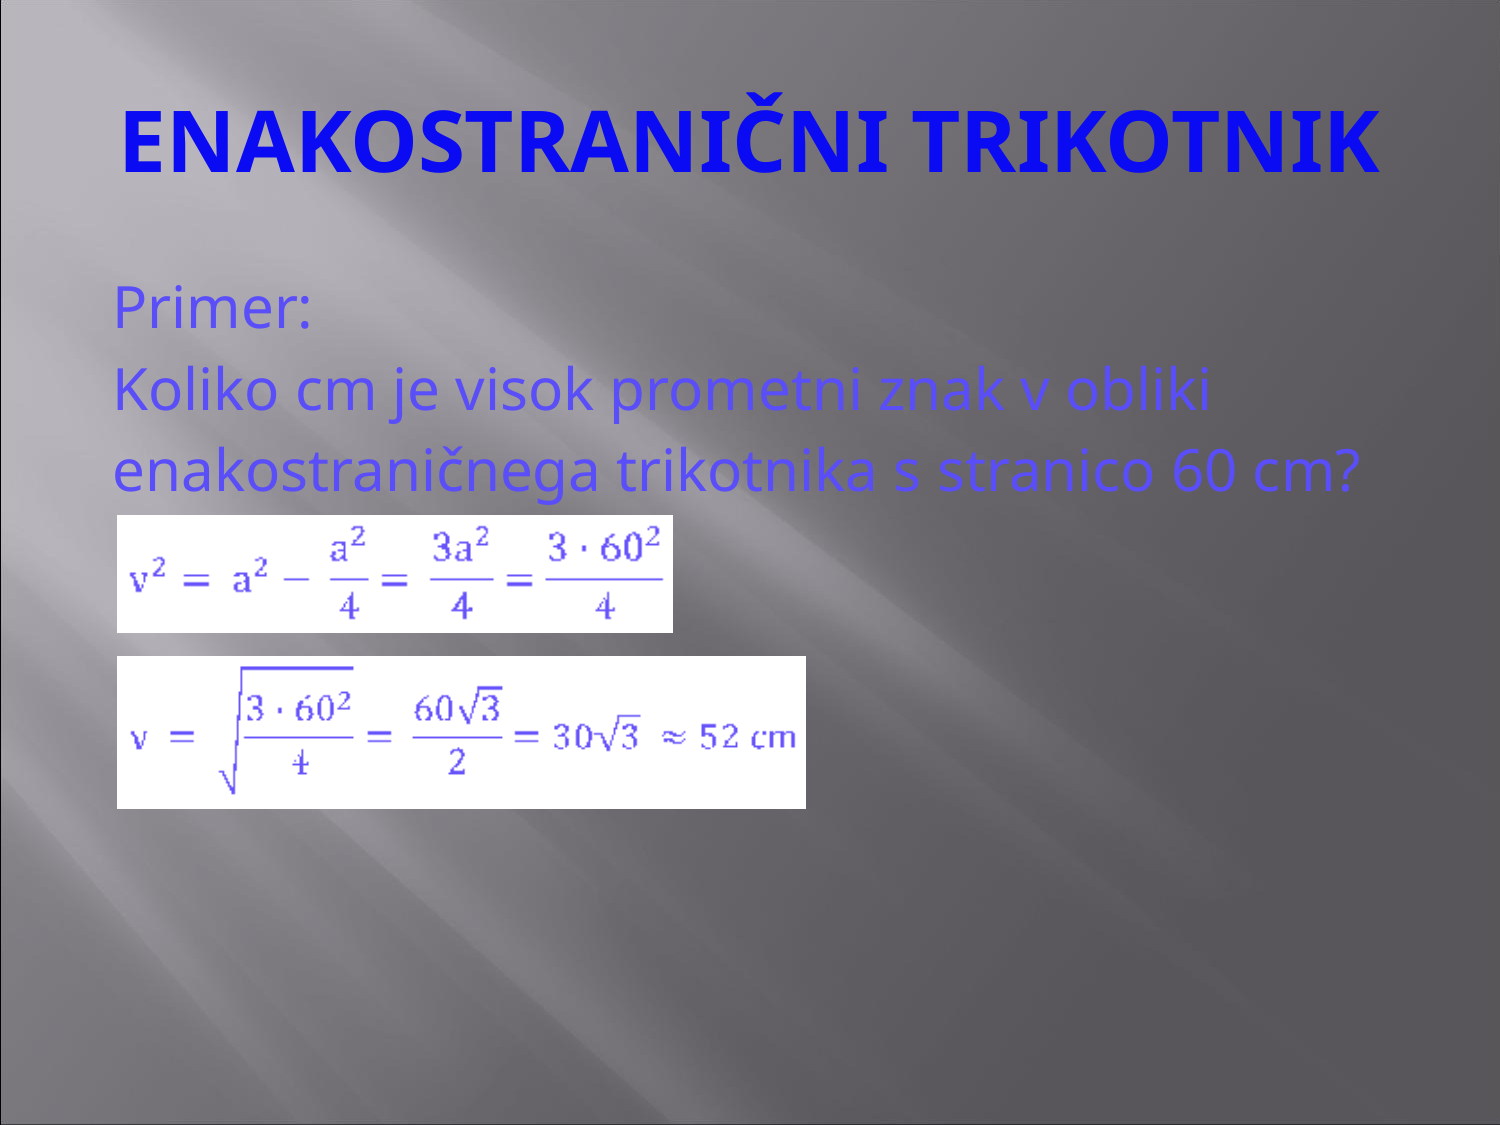

# ENAKOSTRANIČNI TRIKOTNIK
Primer:
Koliko cm je visok prometni znak v obliki
enakostraničnega trikotnika s stranico 60 cm?